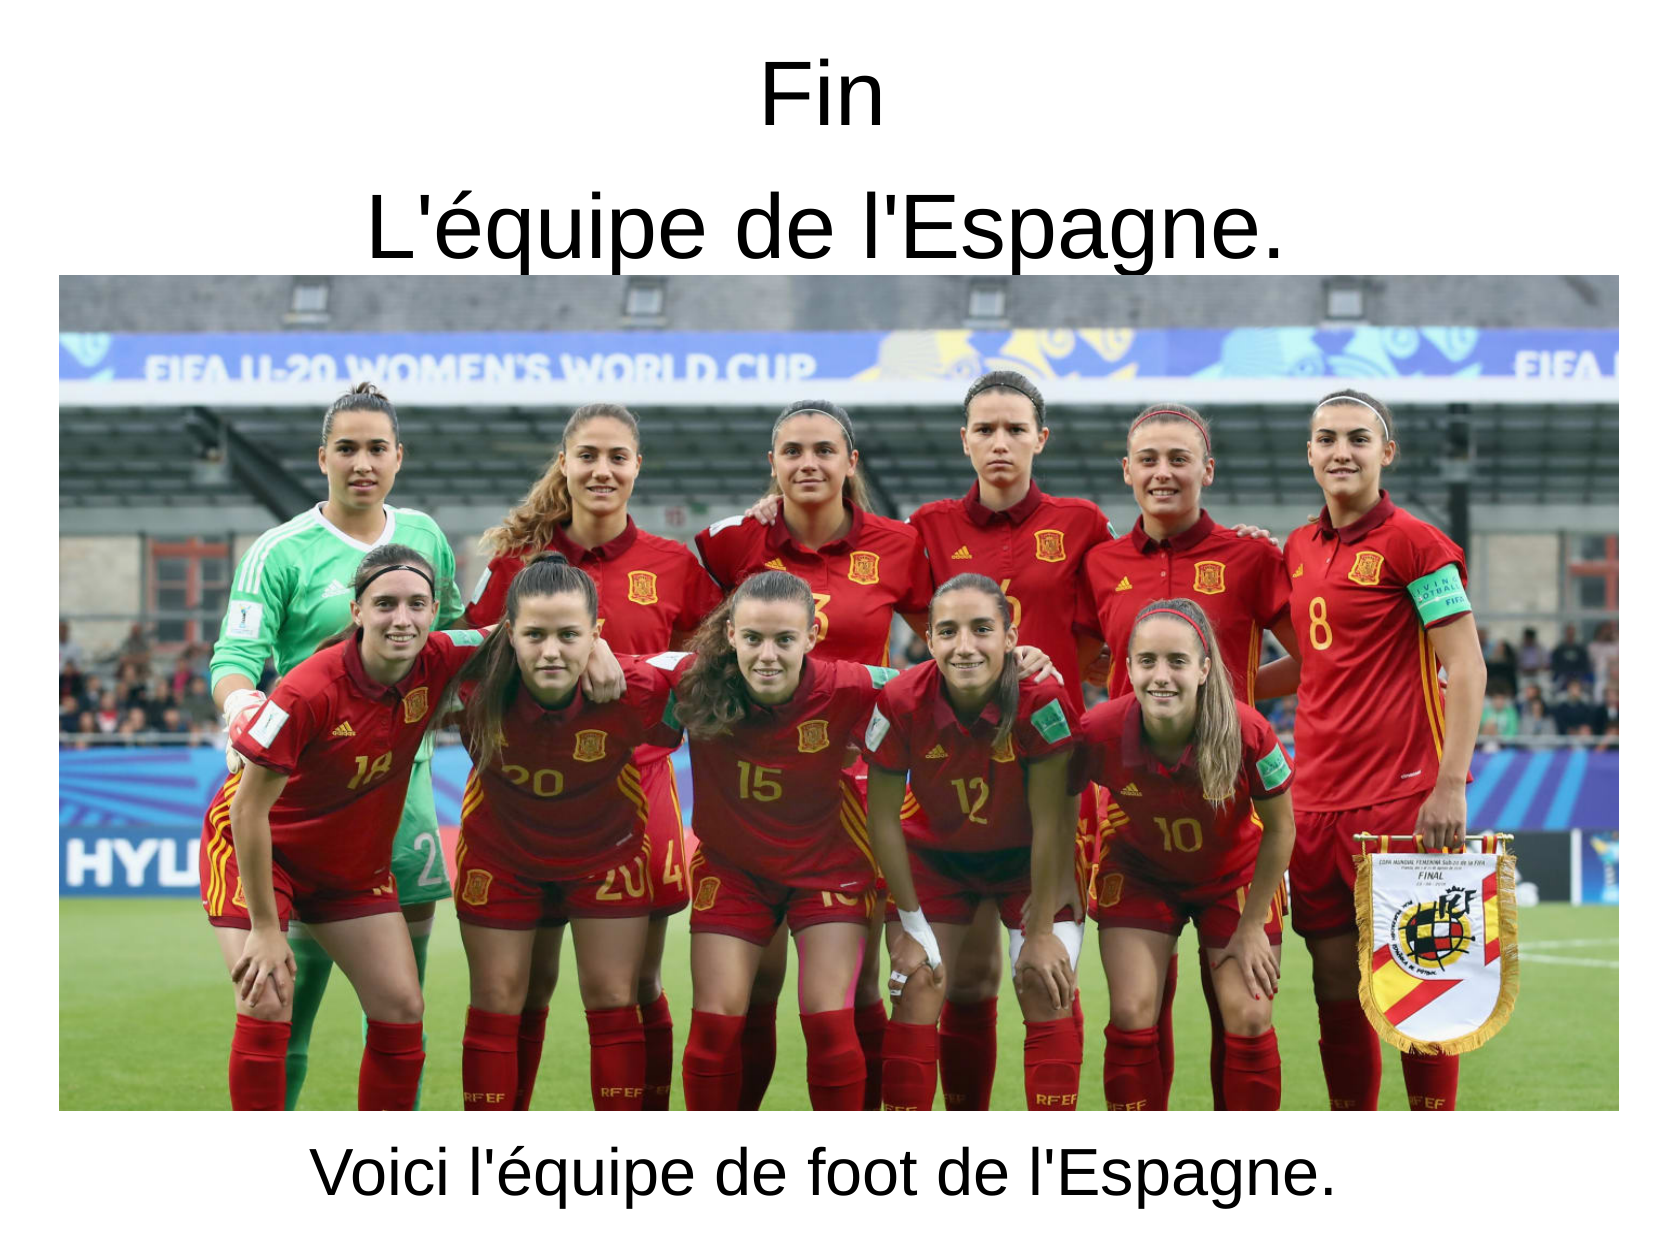

Fin
# L'équipe de l'Espagne.
Voici l'équipe de foot de l'Espagne.